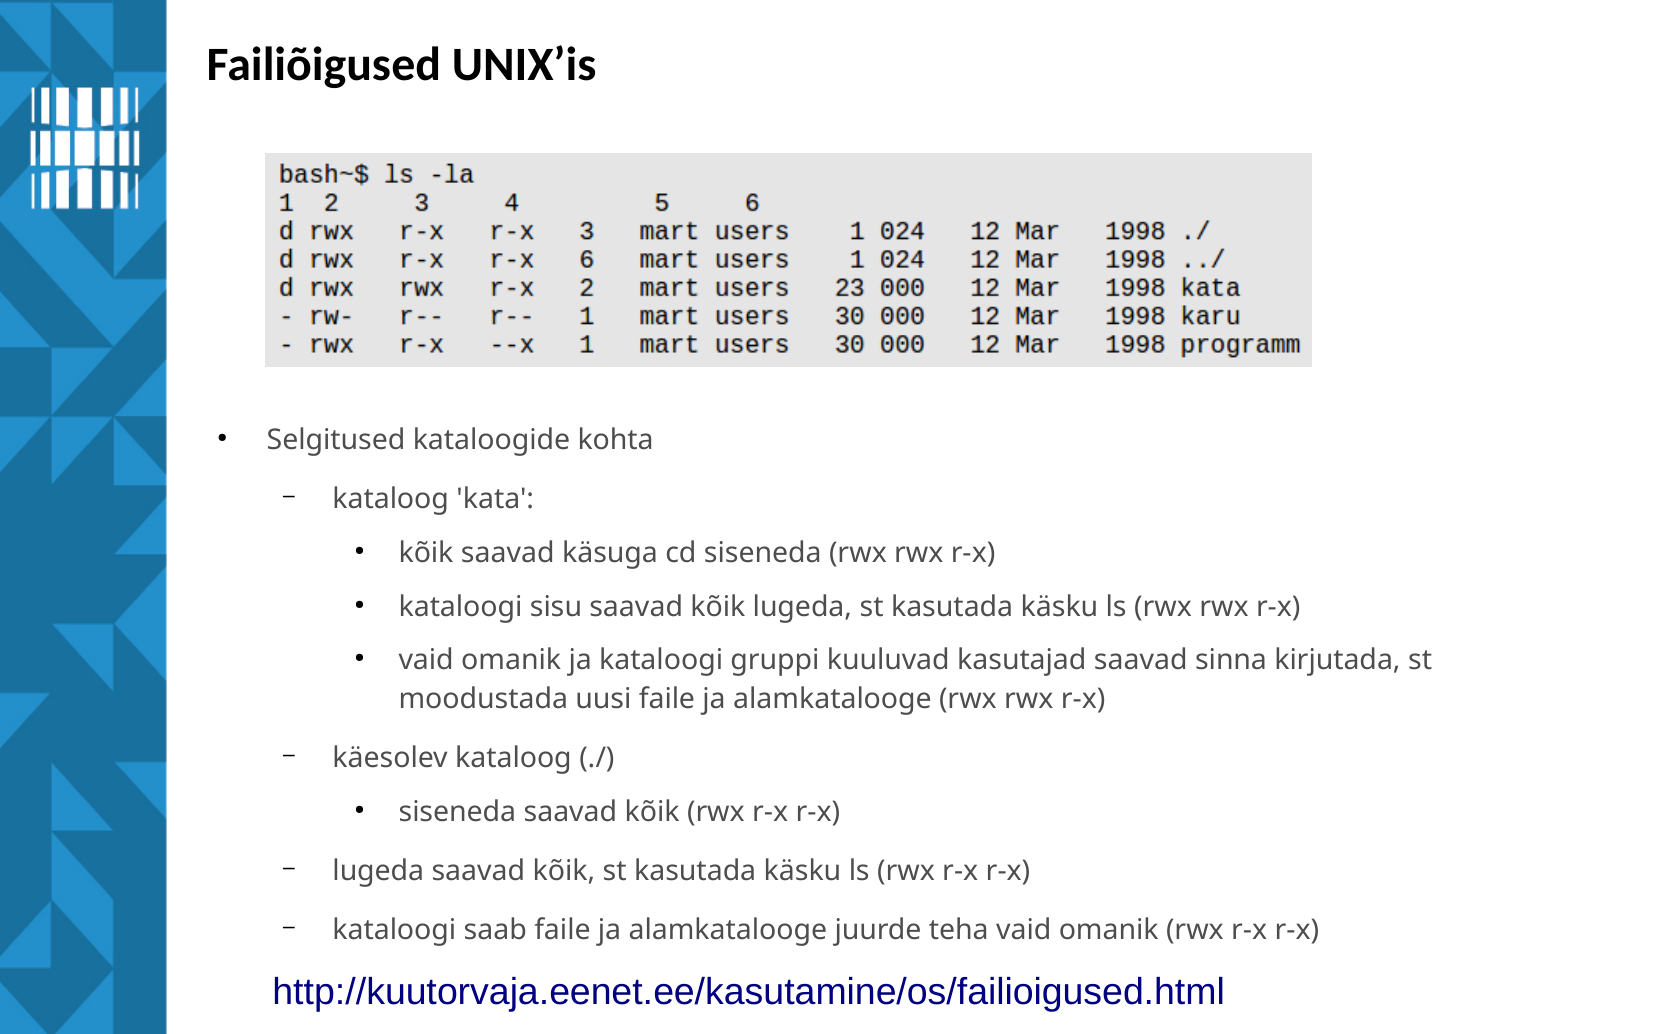

# Failiõigused UNIX’is
Selgitused kataloogide kohta
kataloog 'kata':
kõik saavad käsuga cd siseneda (rwx rwx r-x)
kataloogi sisu saavad kõik lugeda, st kasutada käsku ls (rwx rwx r-x)
vaid omanik ja kataloogi gruppi kuuluvad kasutajad saavad sinna kirjutada, st moodustada uusi faile ja alamkatalooge (rwx rwx r-x)
käesolev kataloog (./)
siseneda saavad kõik (rwx r-x r-x)
lugeda saavad kõik, st kasutada käsku ls (rwx r-x r-x)
kataloogi saab faile ja alamkatalooge juurde teha vaid omanik (rwx r-x r-x)
http://kuutorvaja.eenet.ee/kasutamine/os/failioigused.html